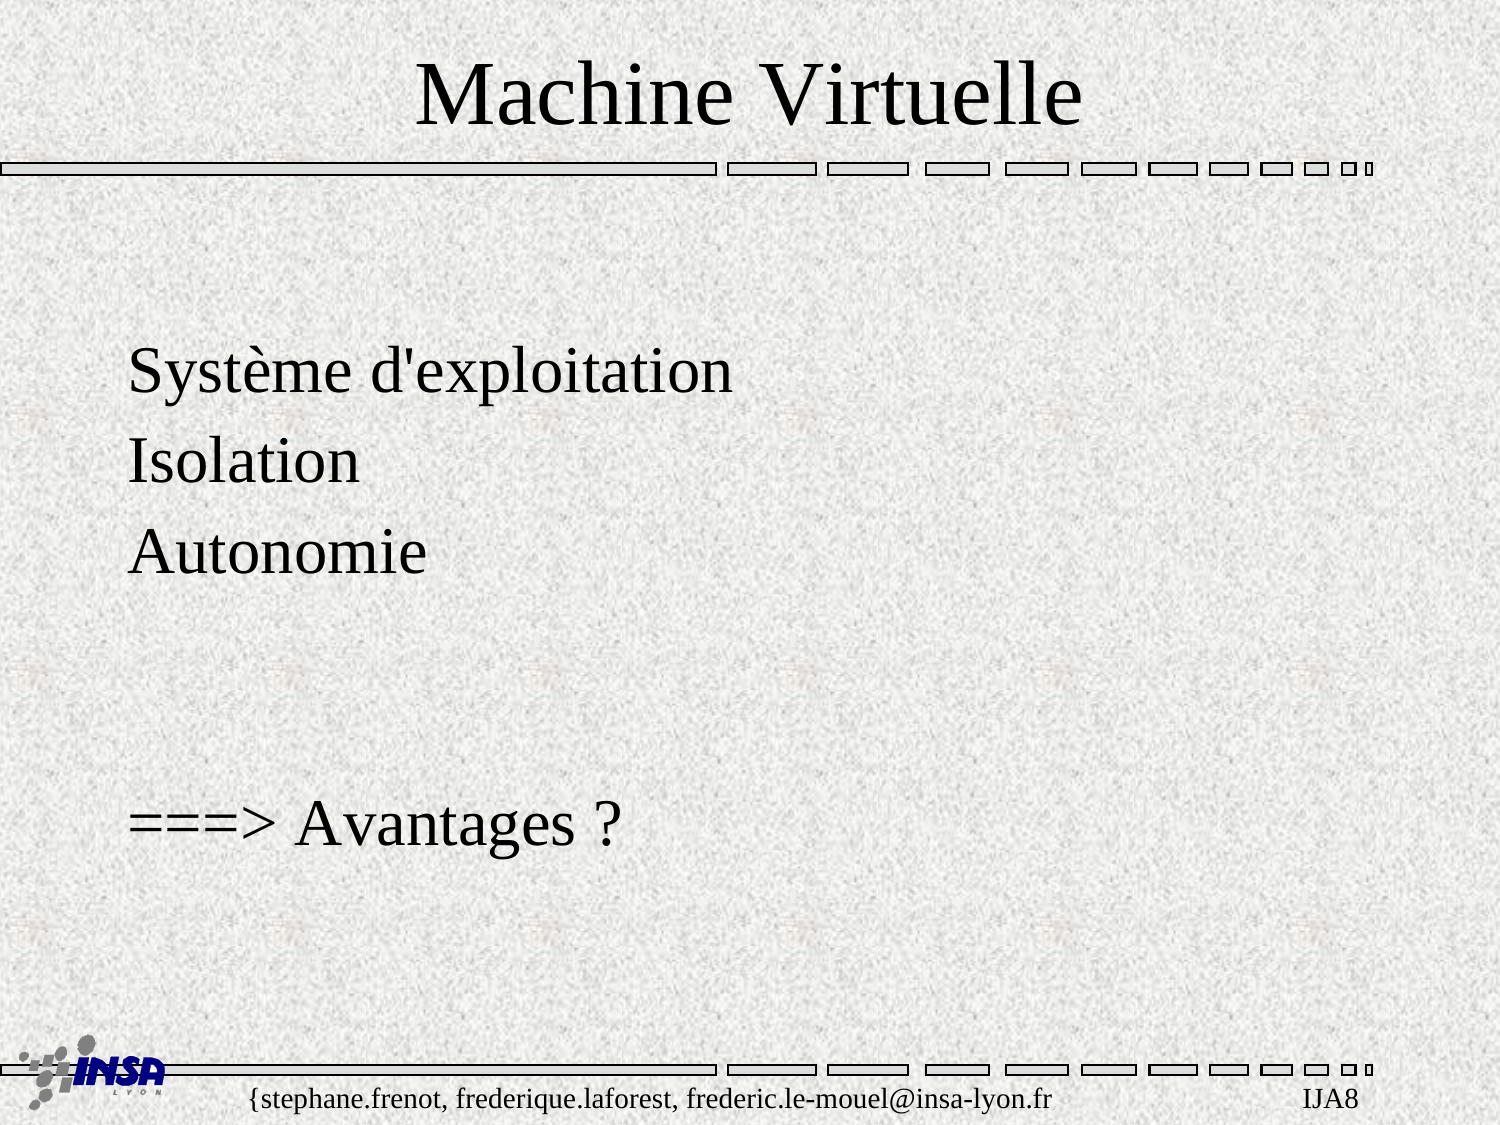

# Machine Virtuelle
Système d'exploitation
Isolation
Autonomie
===> Avantages ?